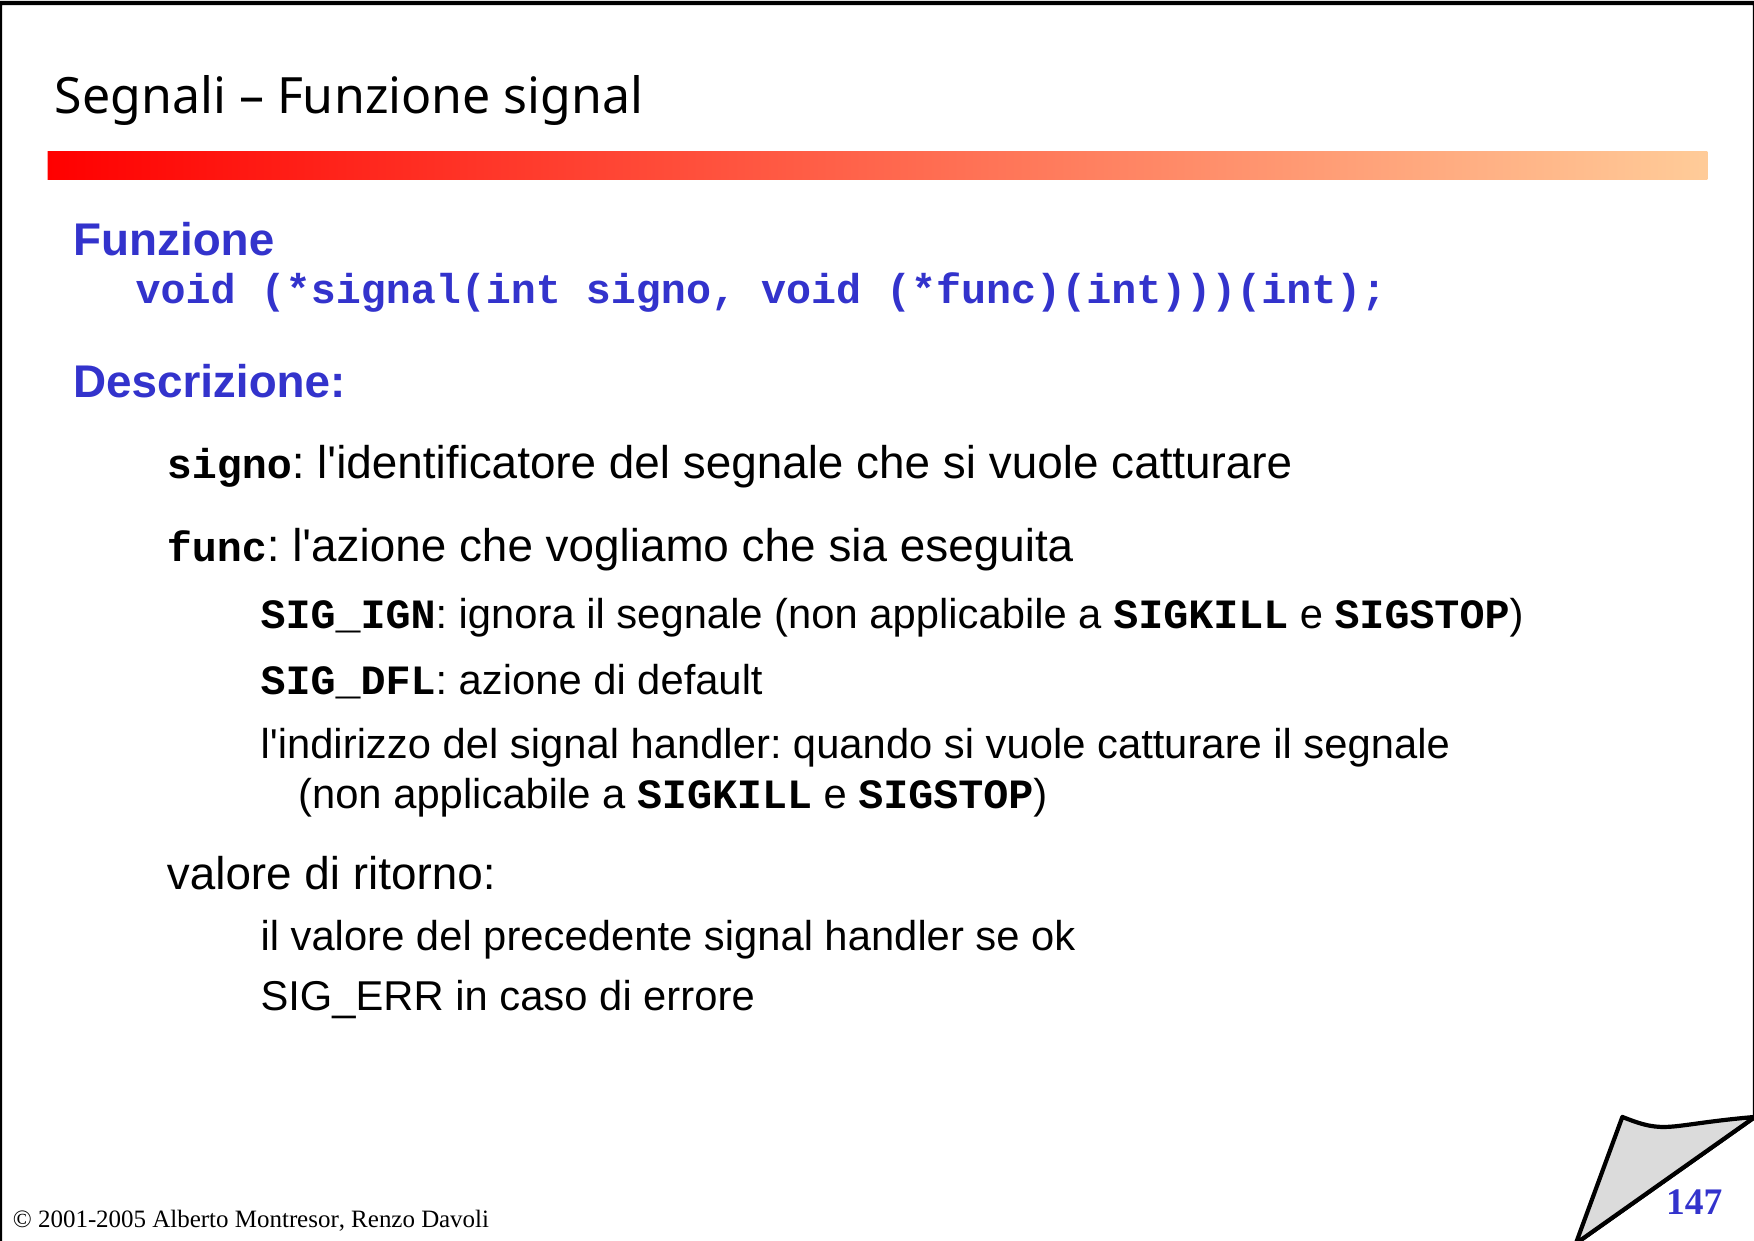

# Segnali – Funzione signal
Funzione
void (*signal(int signo, void (*func)(int)))(int);
Descrizione:
signo: l'identificatore del segnale che si vuole catturare
func: l'azione che vogliamo che sia eseguita
SIG_IGN: ignora il segnale (non applicabile a SIGKILL e SIGSTOP)
SIG_DFL: azione di default
l'indirizzo del signal handler: quando si vuole catturare il segnale
(non applicabile a SIGKILL e SIGSTOP)
valore di ritorno:
il valore del precedente signal handler se ok
SIG_ERR in caso di errore